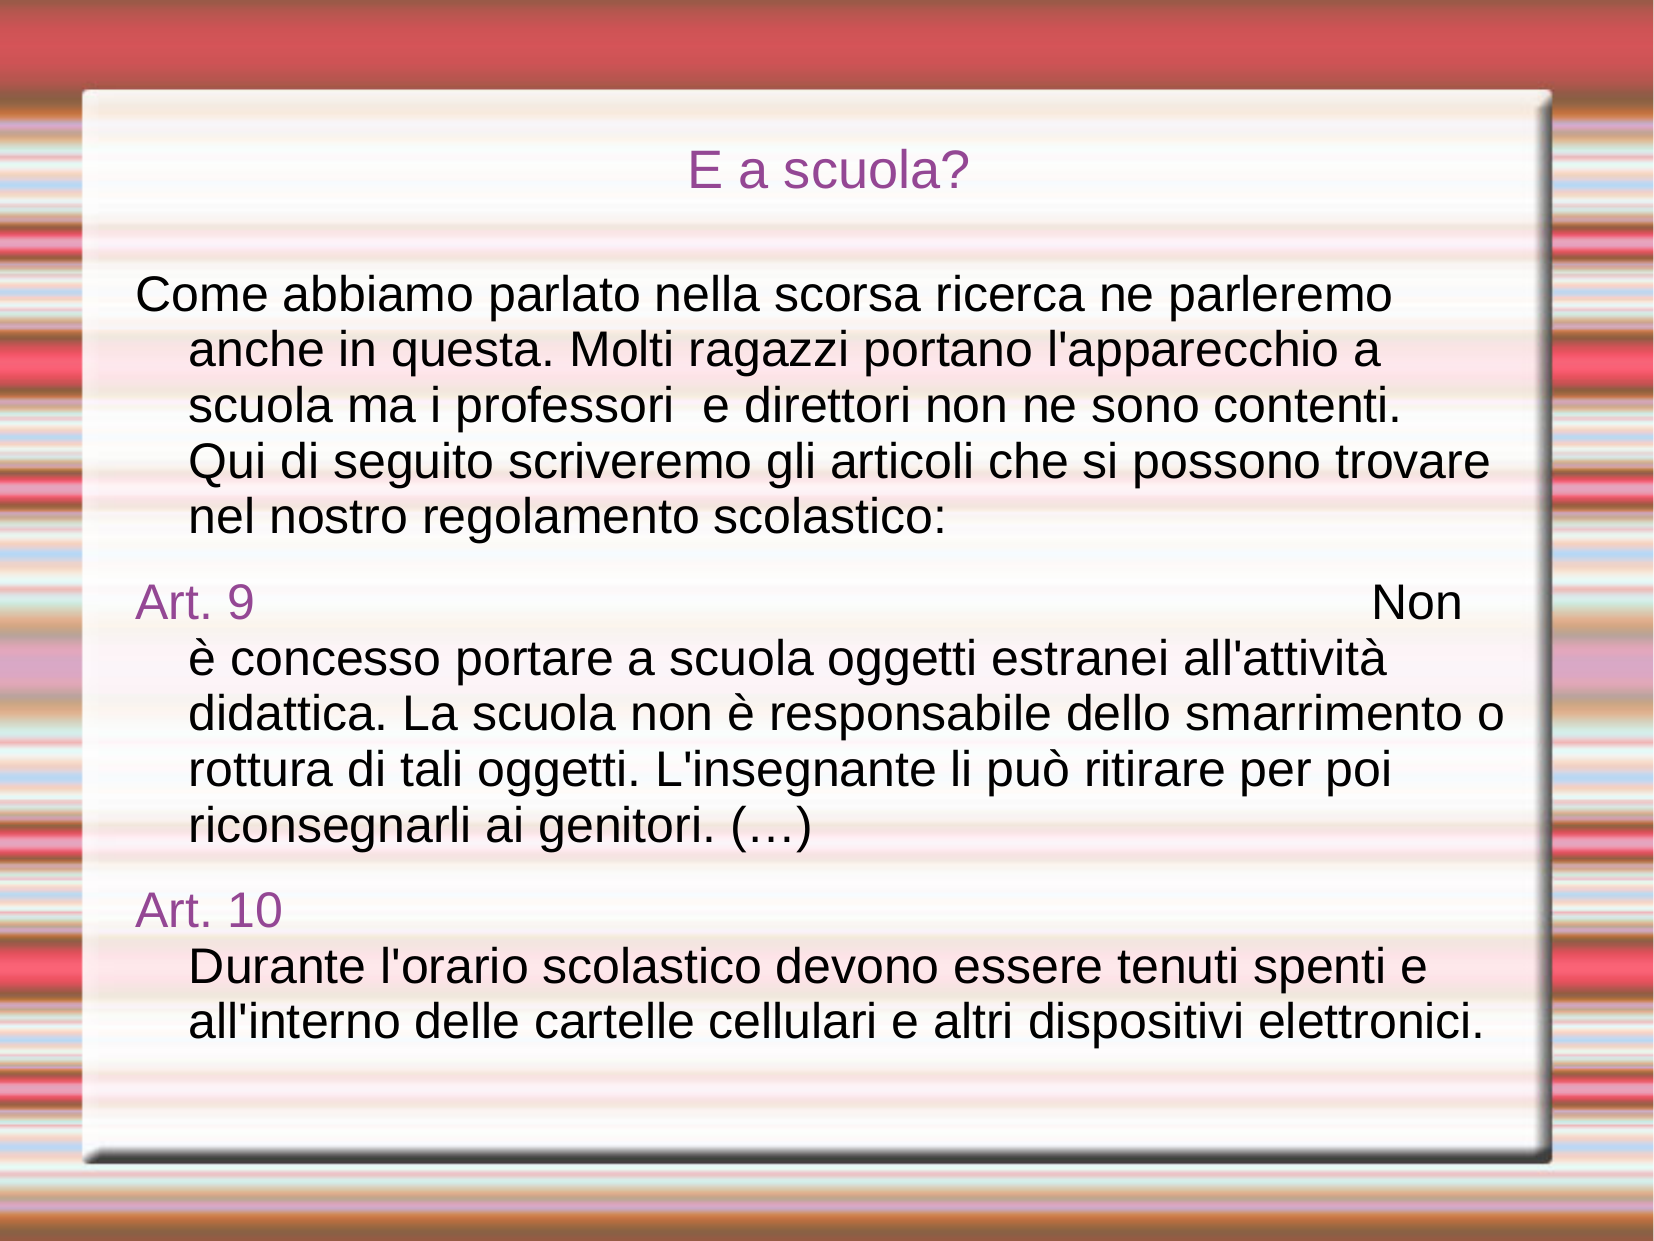

# E a scuola?
Come abbiamo parlato nella scorsa ricerca ne parleremo anche in questa. Molti ragazzi portano l'apparecchio a scuola ma i professori e direttori non ne sono contenti. Qui di seguito scriveremo gli articoli che si possono trovare nel nostro regolamento scolastico:
Art. 9 Non è concesso portare a scuola oggetti estranei all'attività didattica. La scuola non è responsabile dello smarrimento o rottura di tali oggetti. L'insegnante li può ritirare per poi riconsegnarli ai genitori. (…)
Art. 10 Durante l'orario scolastico devono essere tenuti spenti e all'interno delle cartelle cellulari e altri dispositivi elettronici.